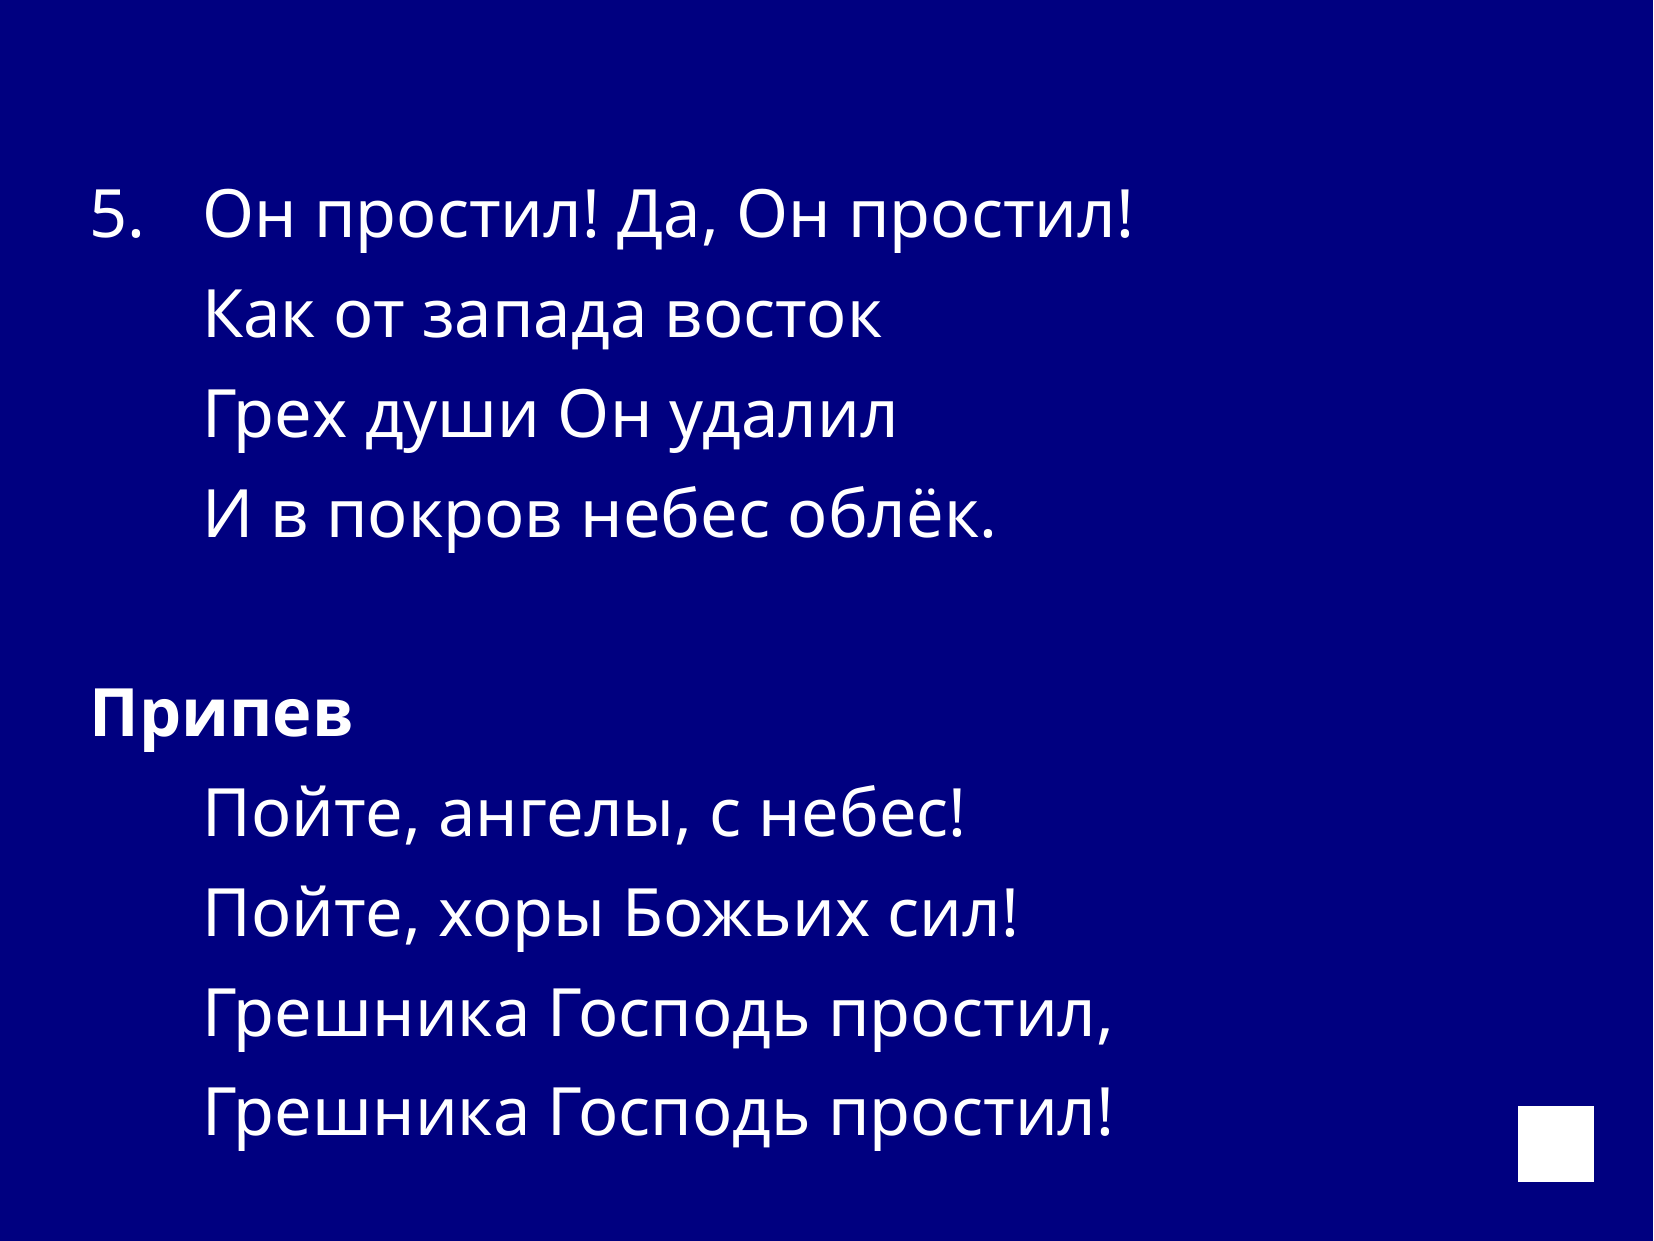

5.	Он простил! Да, Он простил!
	Как от запада восток
	Грех души Он удалил
	И в покров небес облёк.
Припев
	Пойте, ангелы, с небес!
	Пойте, хоры Божьих сил!
	Грешника Господь простил,
	Грешника Господь простил!